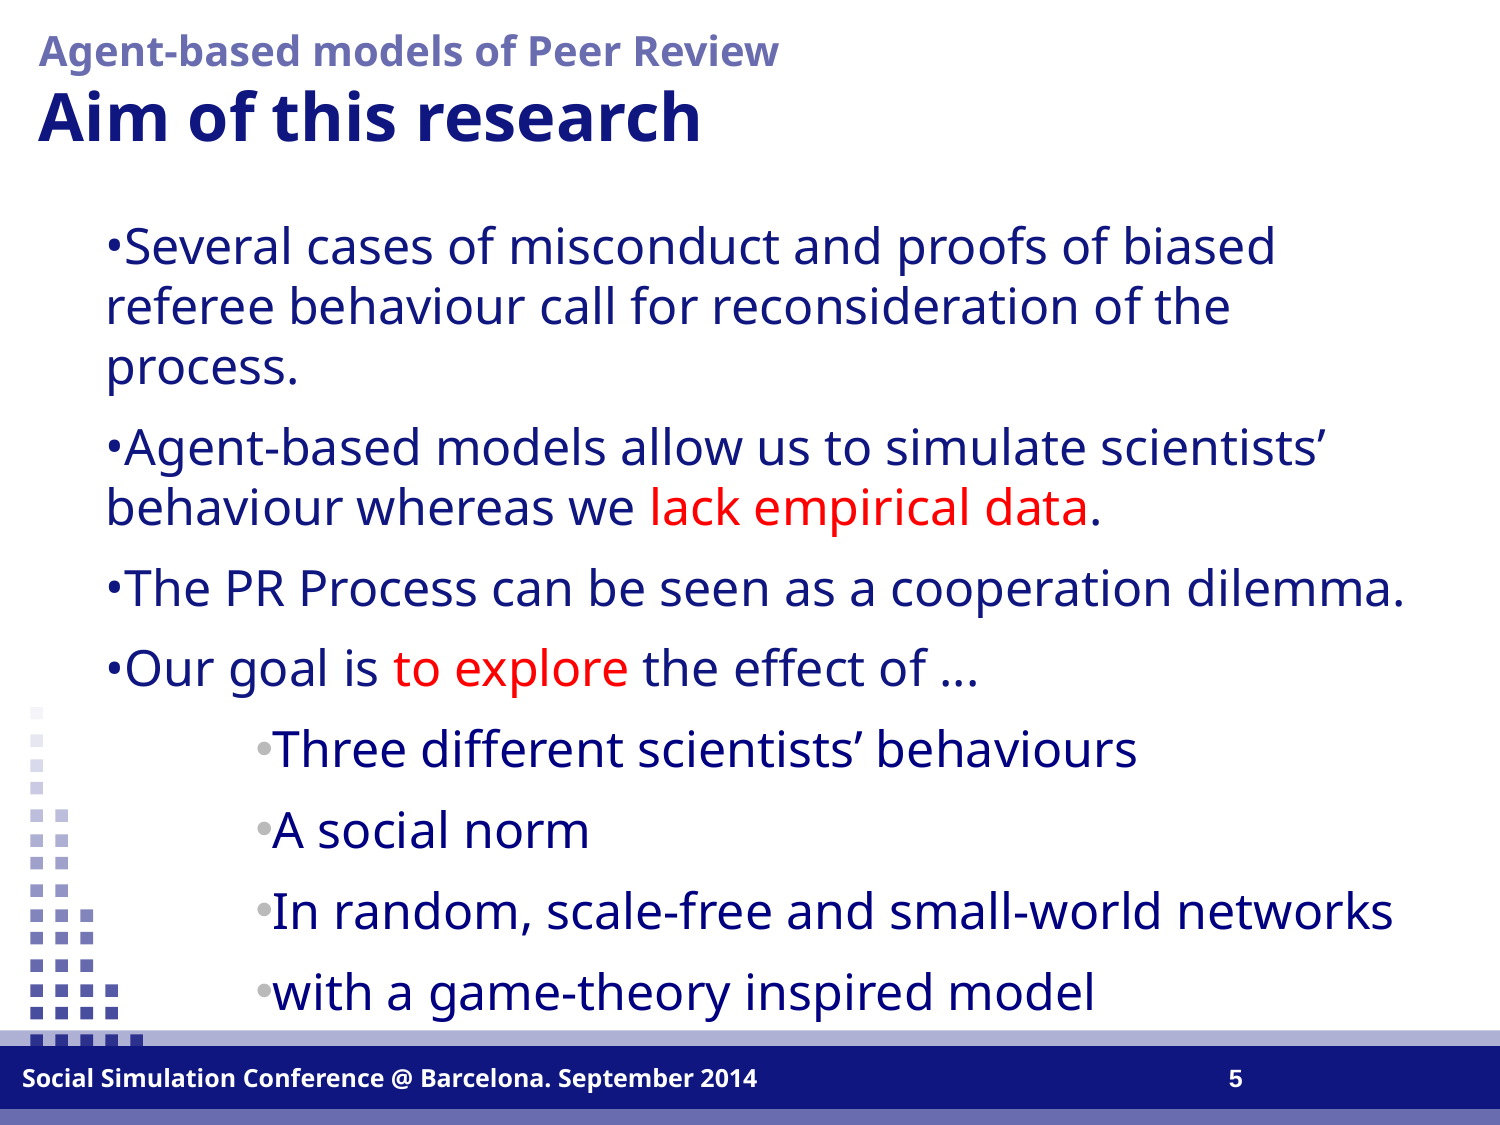

Agent-based models of Peer Review
Aim of this research
Several cases of misconduct and proofs of biased referee behaviour call for reconsideration of the process.
Agent-based models allow us to simulate scientists’ behaviour whereas we lack empirical data.
The PR Process can be seen as a cooperation dilemma.
Our goal is to explore the effect of ...
Three different scientists’ behaviours
A social norm
In random, scale-free and small-world networks
with a game-theory inspired model